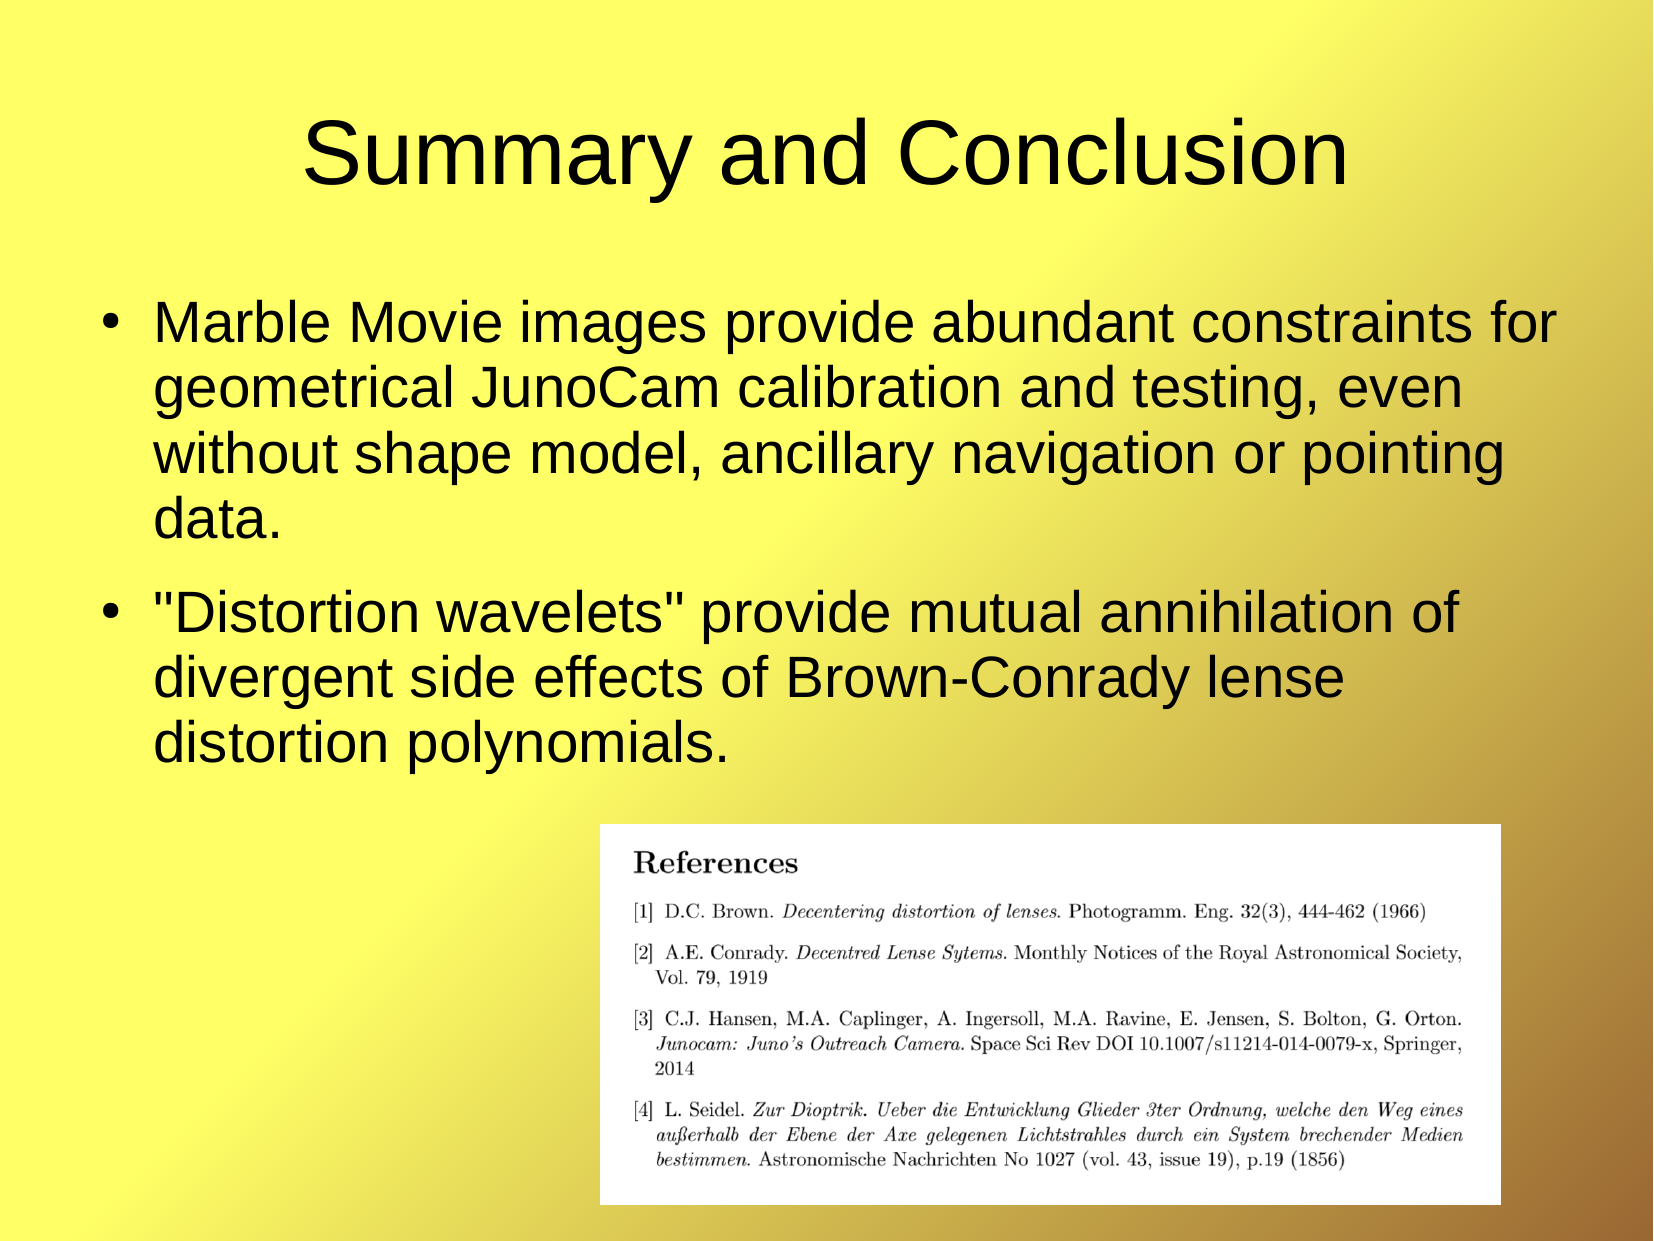

# Summary and Conclusion
Marble Movie images provide abundant constraints for geometrical JunoCam calibration and testing, even without shape model, ancillary navigation or pointing data.
"Distortion wavelets" provide mutual annihilation of divergent side effects of Brown-Conrady lense distortion polynomials.